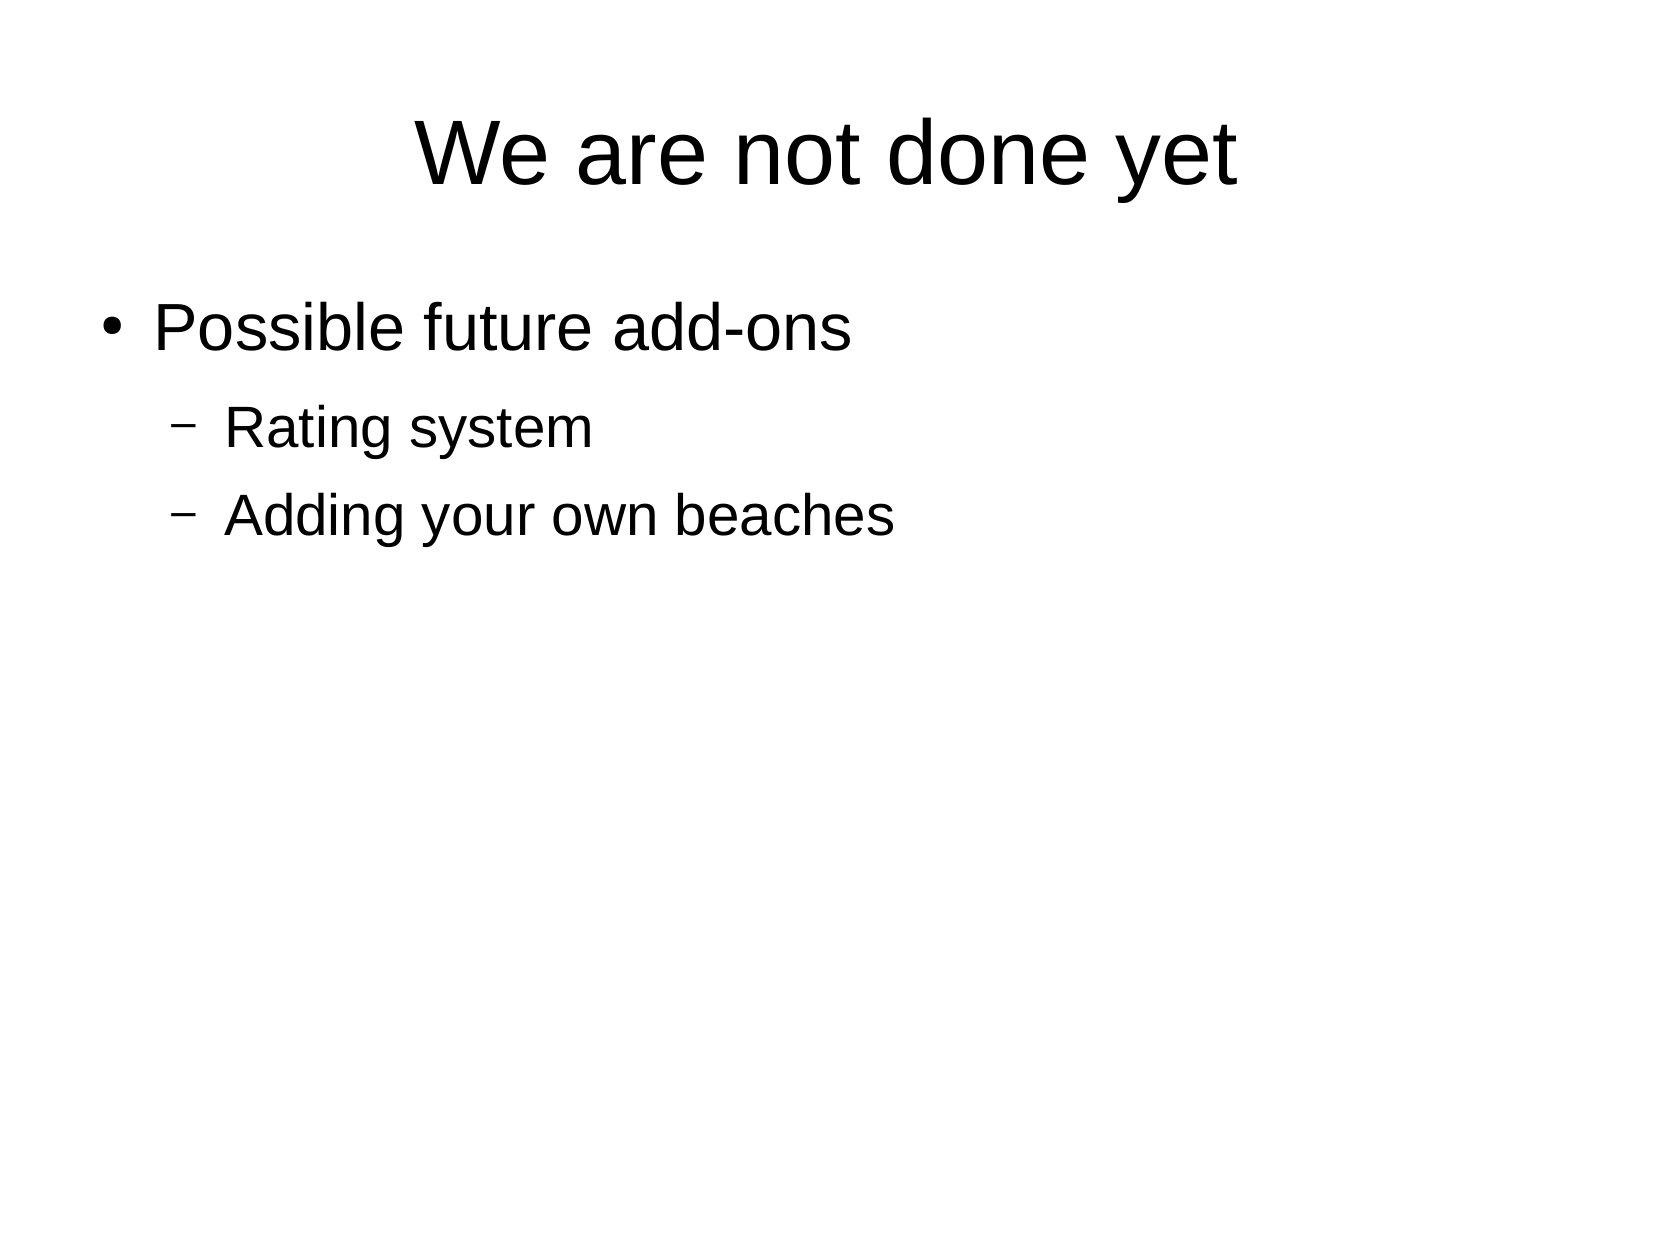

# We are not done yet
Possible future add-ons
Rating system
Adding your own beaches